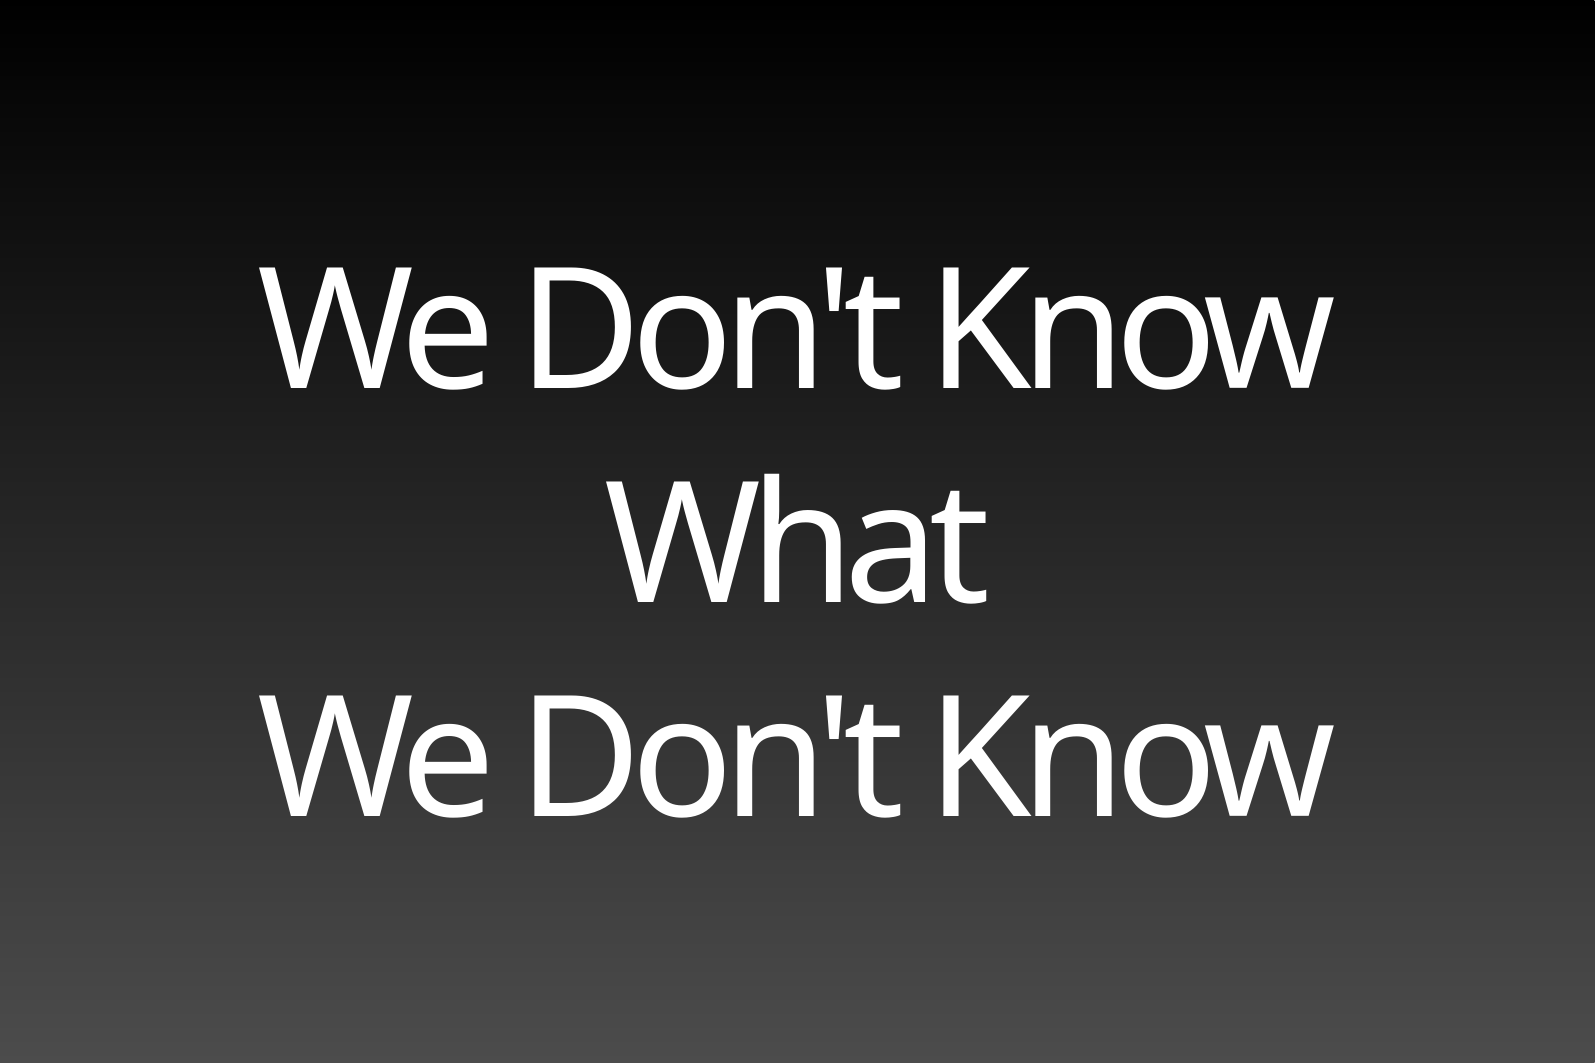

# We Don't Know
What
We Don't Know